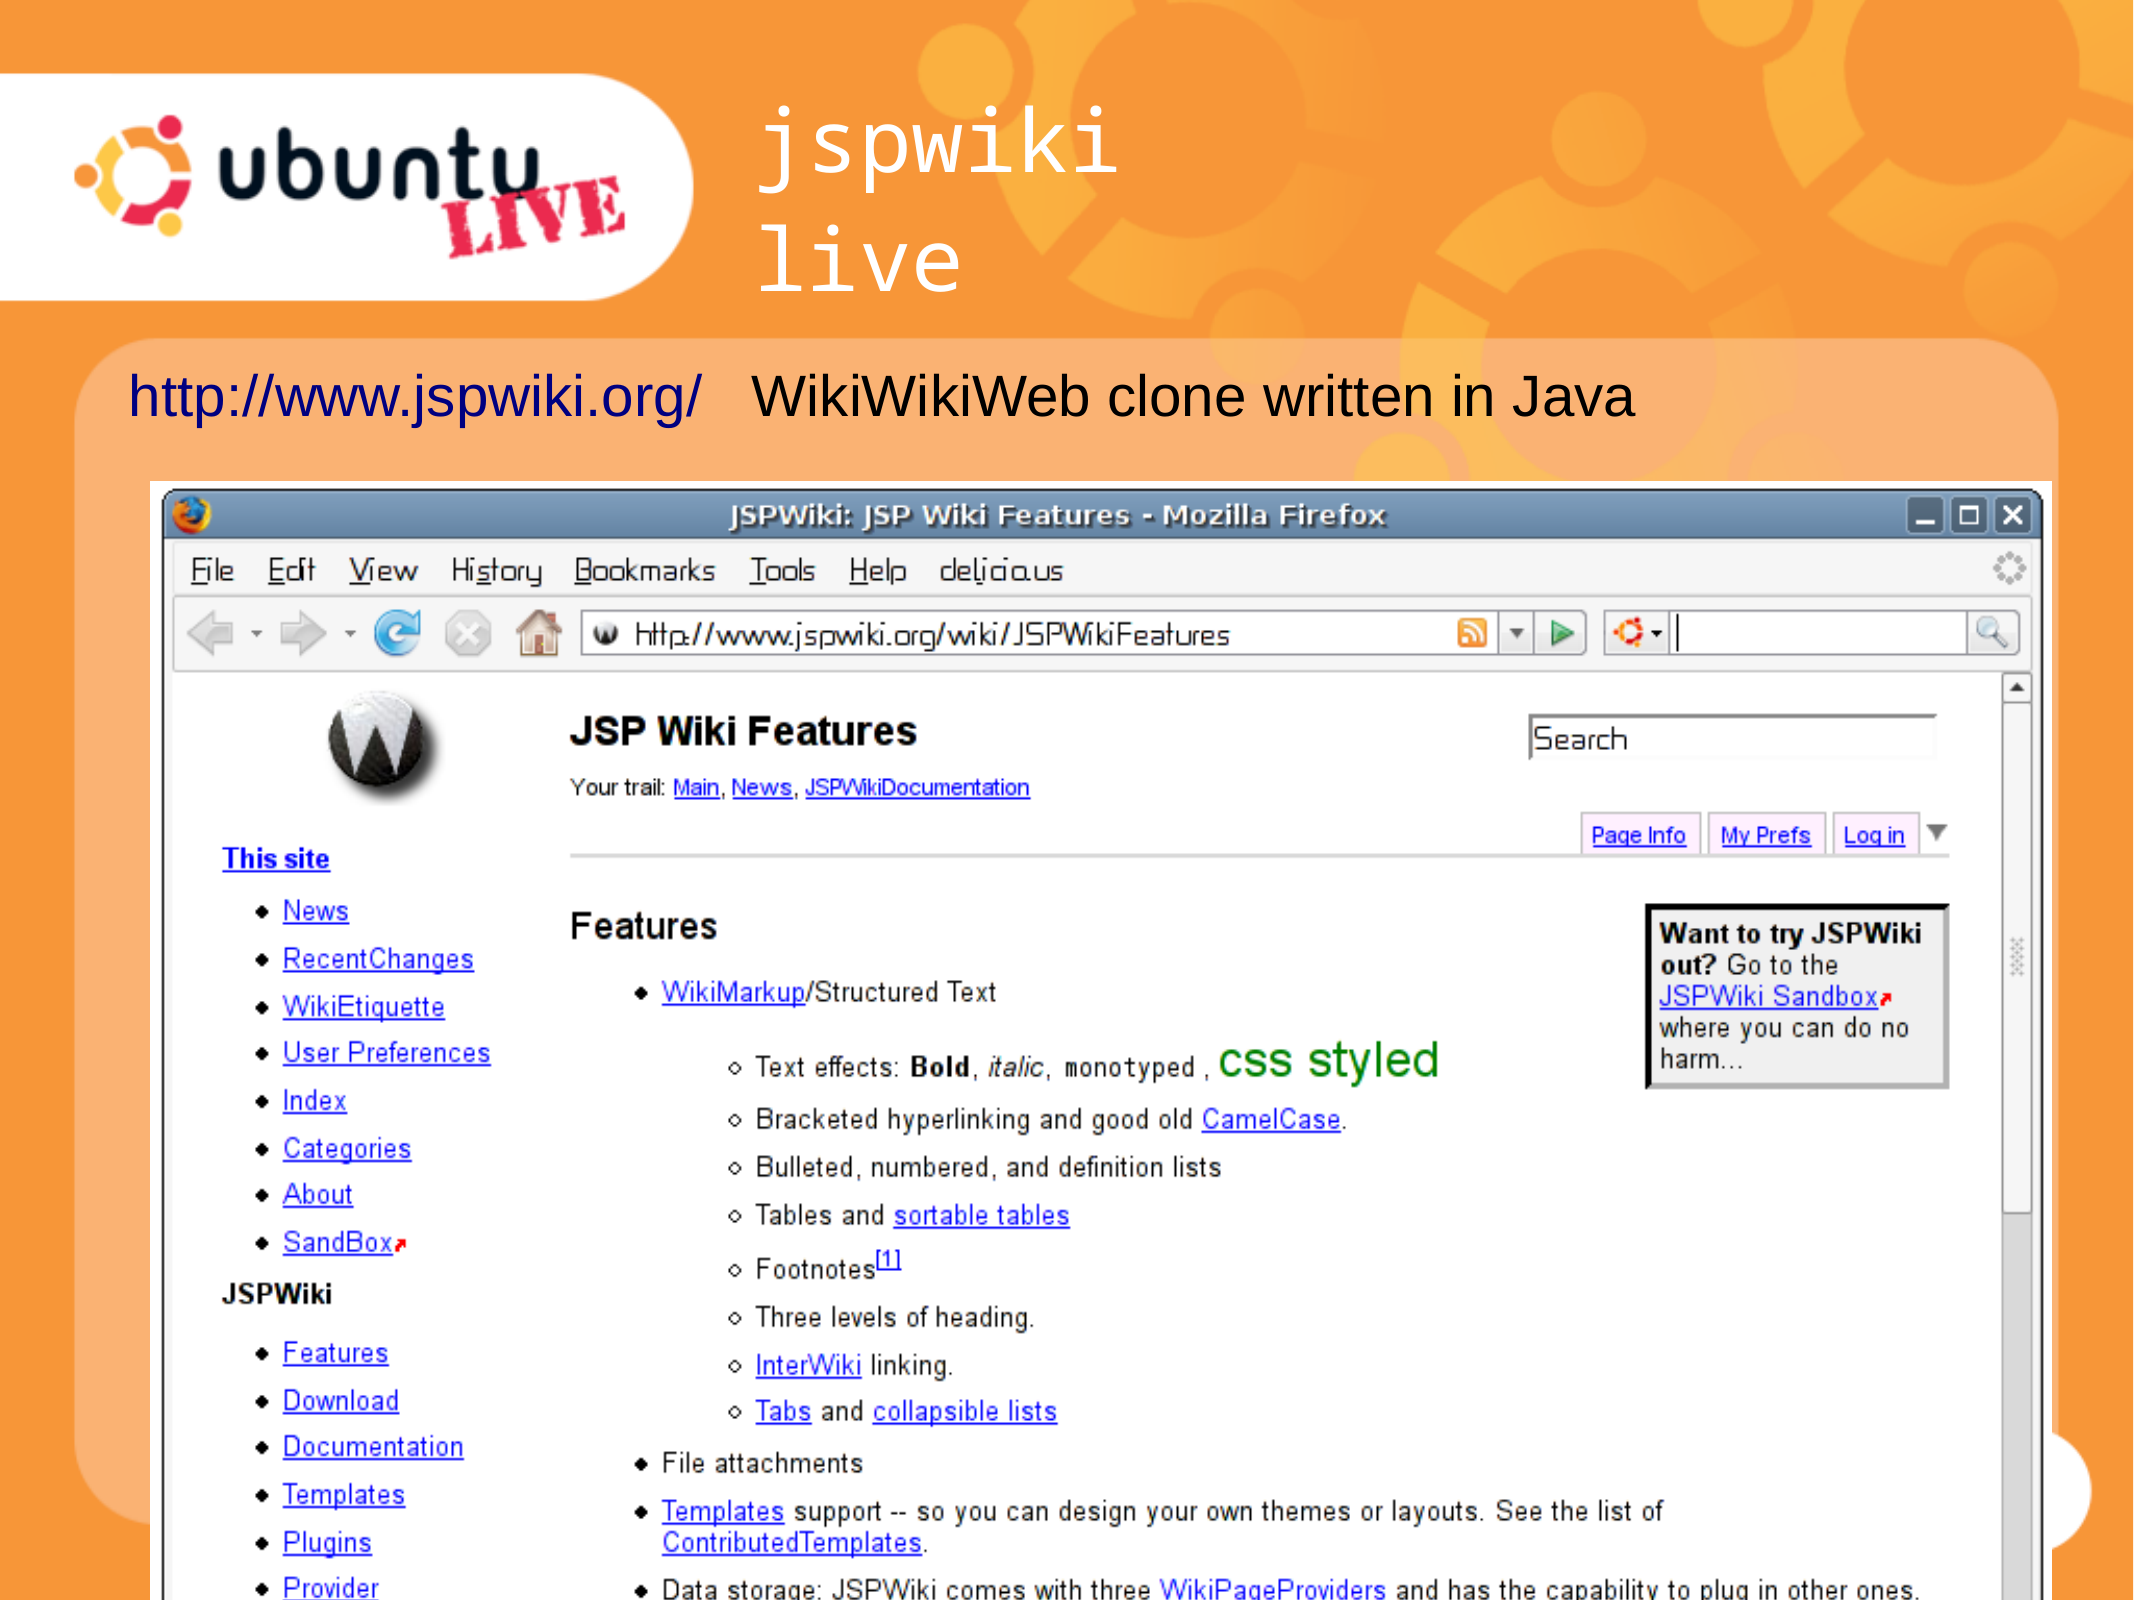

jspwiki
live
# http://www.jspwiki.org/ WikiWikiWeb clone written in Java